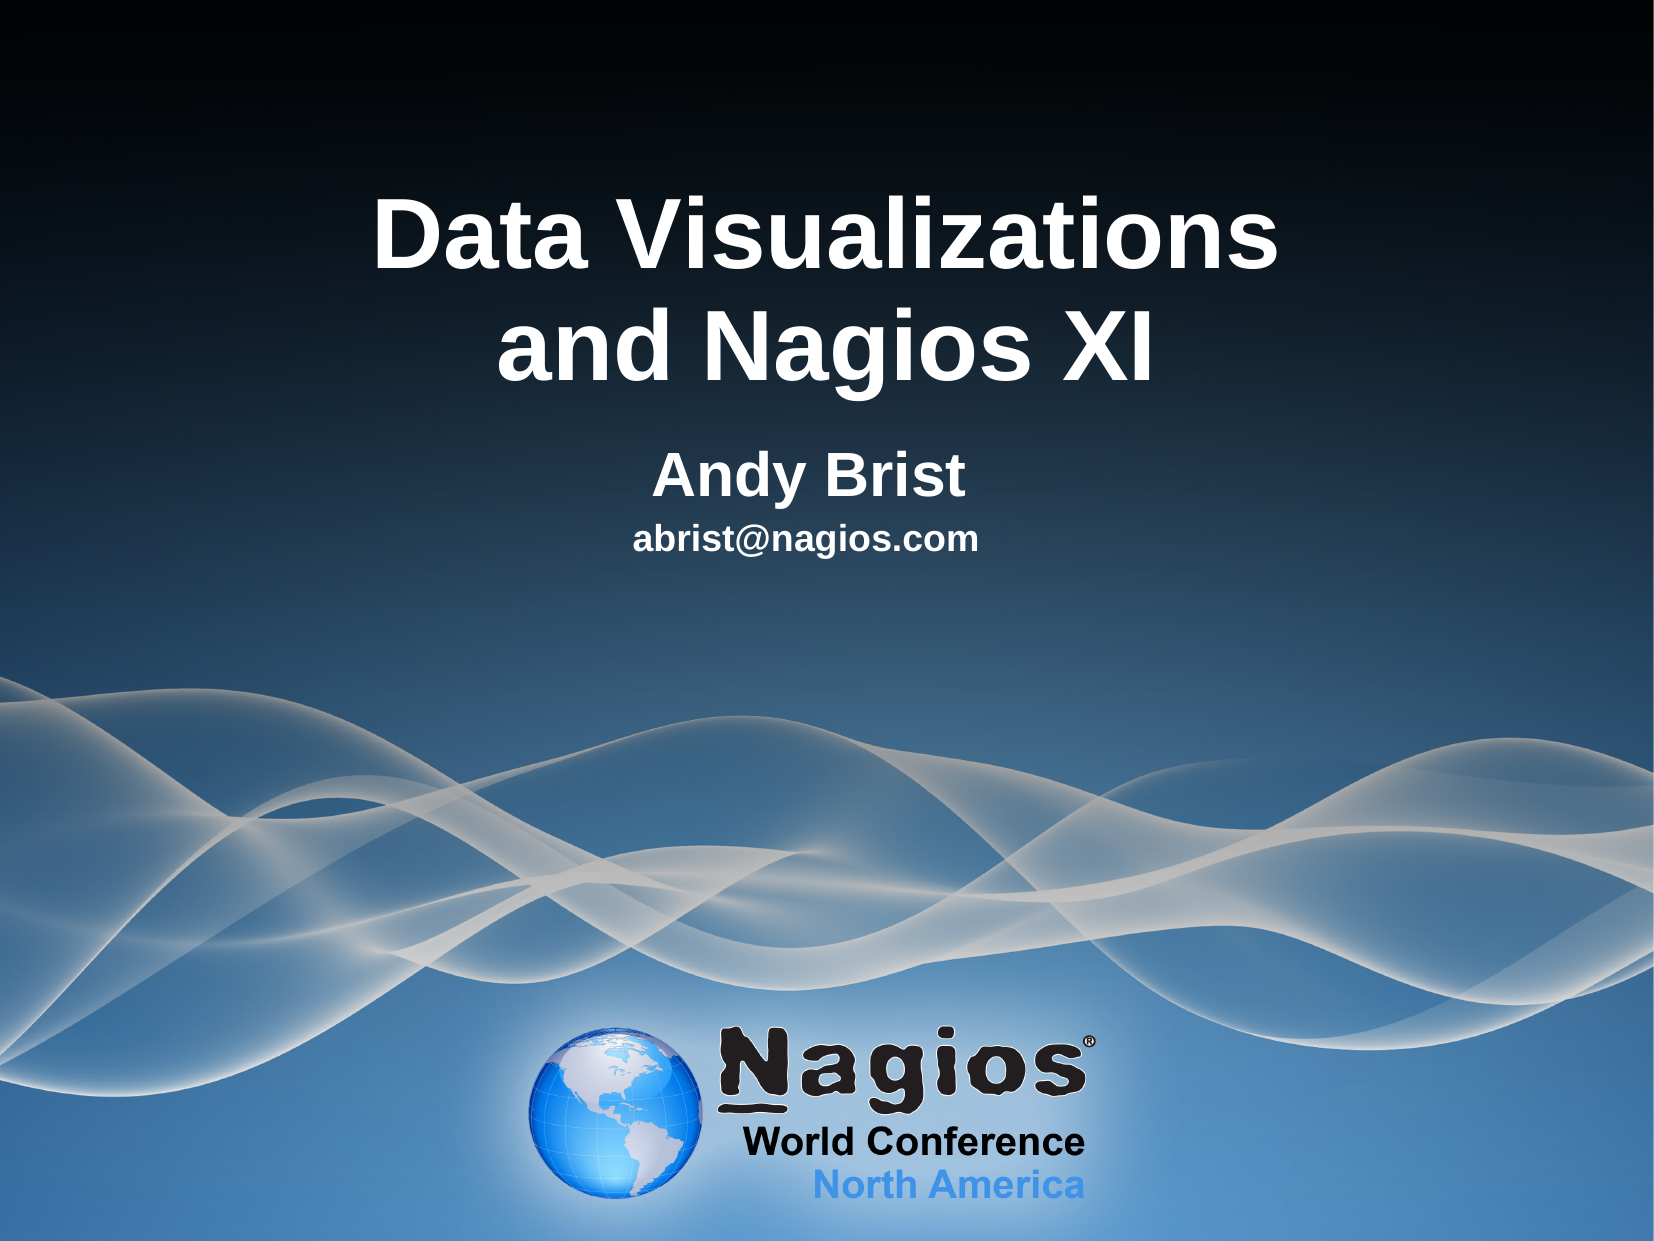

Data Visualizations and Nagios XI
Andy Brist
abrist@nagios.com